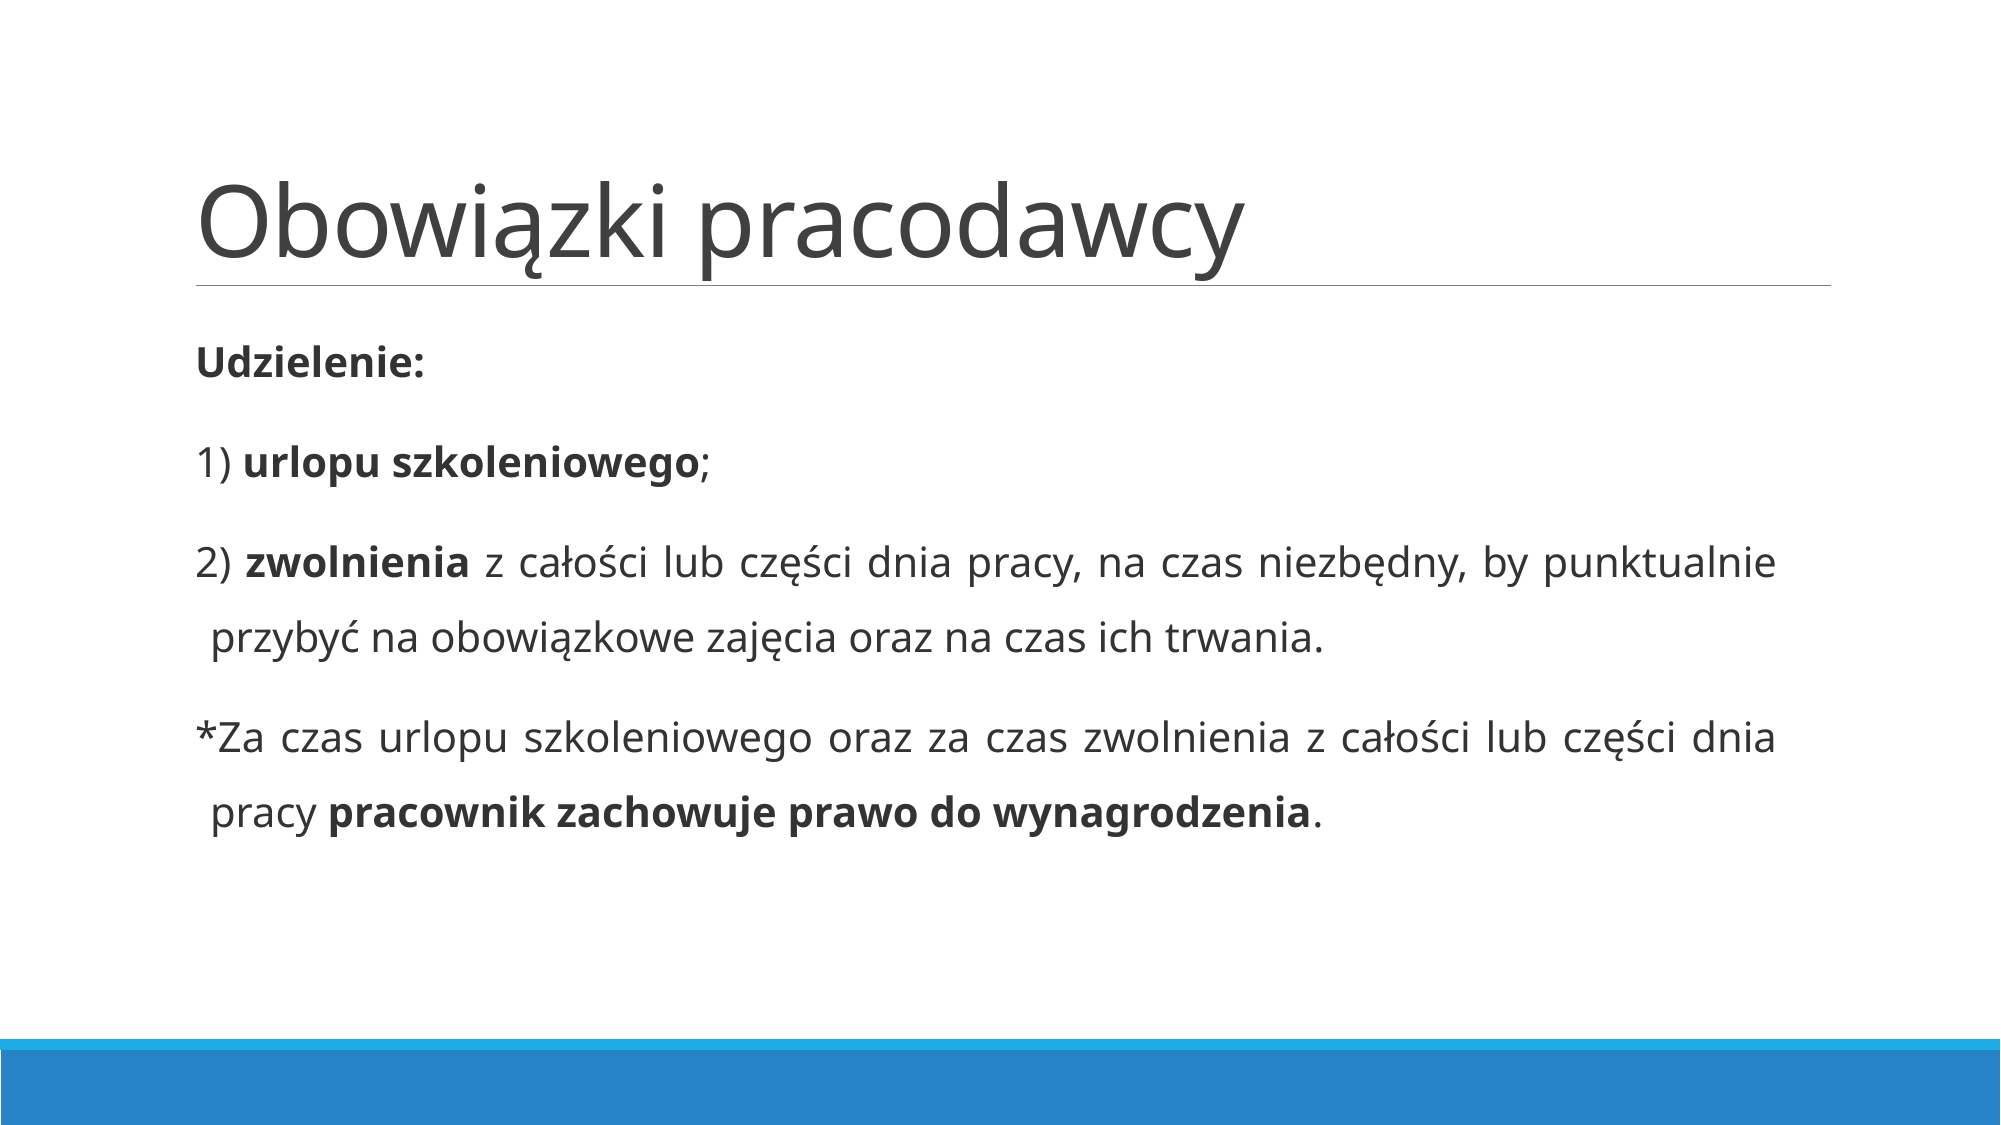

# Obowiązki pracodawcy
Udzielenie:
1) urlopu szkoleniowego;
2) zwolnienia z całości lub części dnia pracy, na czas niezbędny, by punktualnie przybyć na obowiązkowe zajęcia oraz na czas ich trwania.
*Za czas urlopu szkoleniowego oraz za czas zwolnienia z całości lub części dnia pracy pracownik zachowuje prawo do wynagrodzenia.